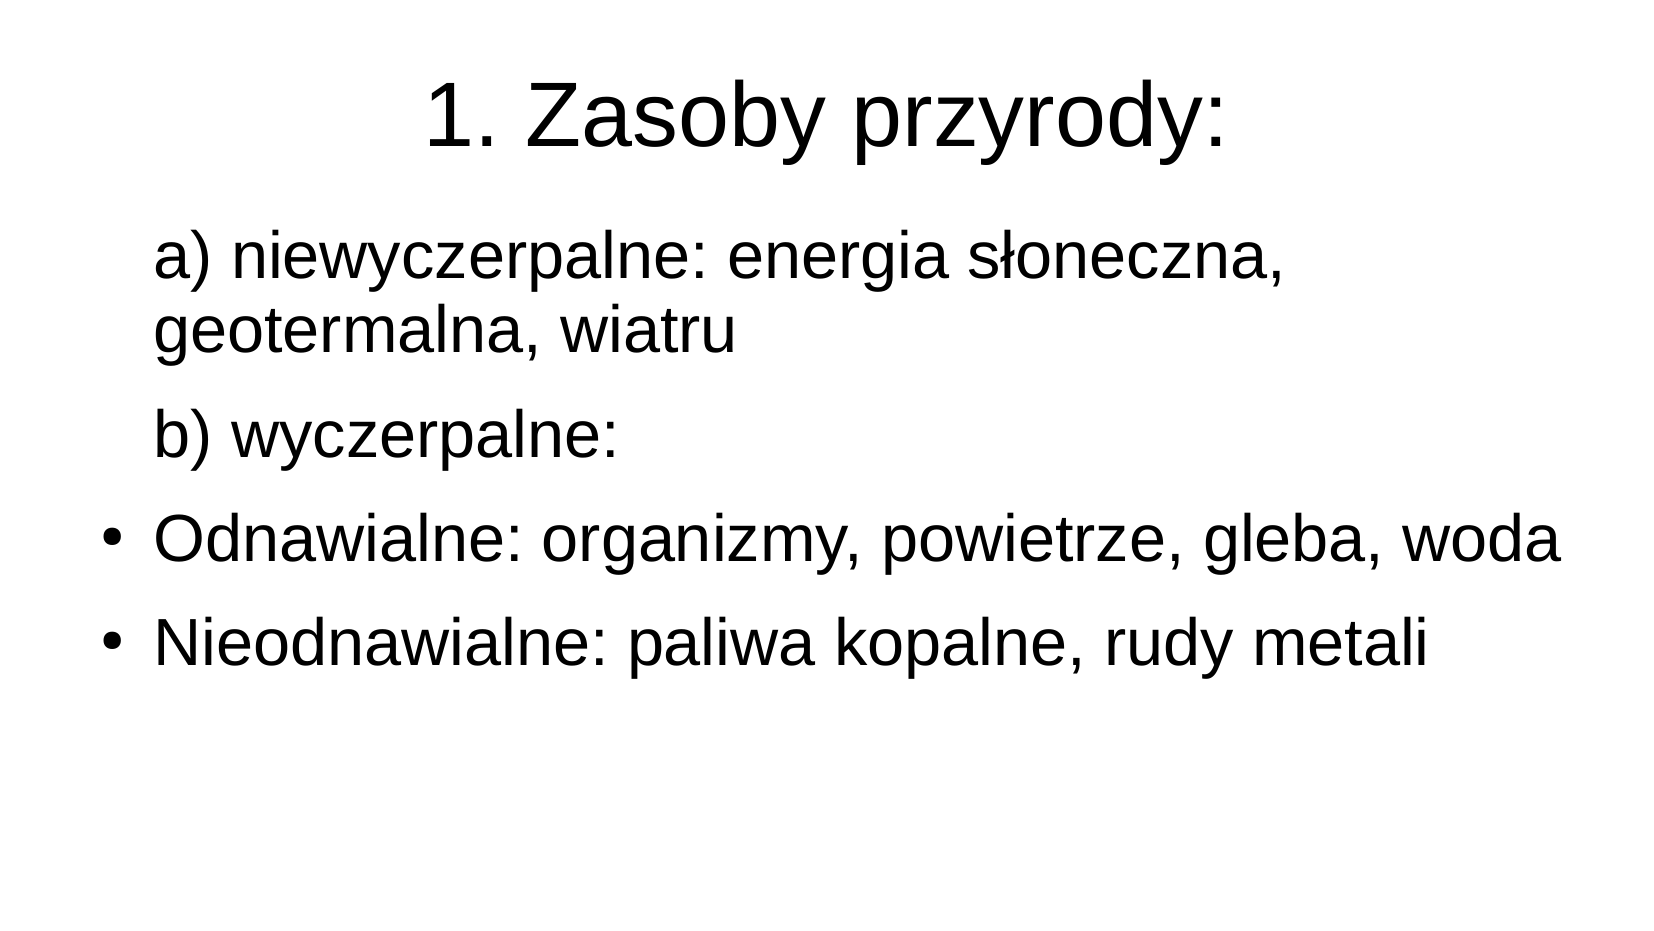

# 1. Zasoby przyrody:
a) niewyczerpalne: energia słoneczna, geotermalna, wiatru
b) wyczerpalne:
Odnawialne: organizmy, powietrze, gleba, woda
Nieodnawialne: paliwa kopalne, rudy metali